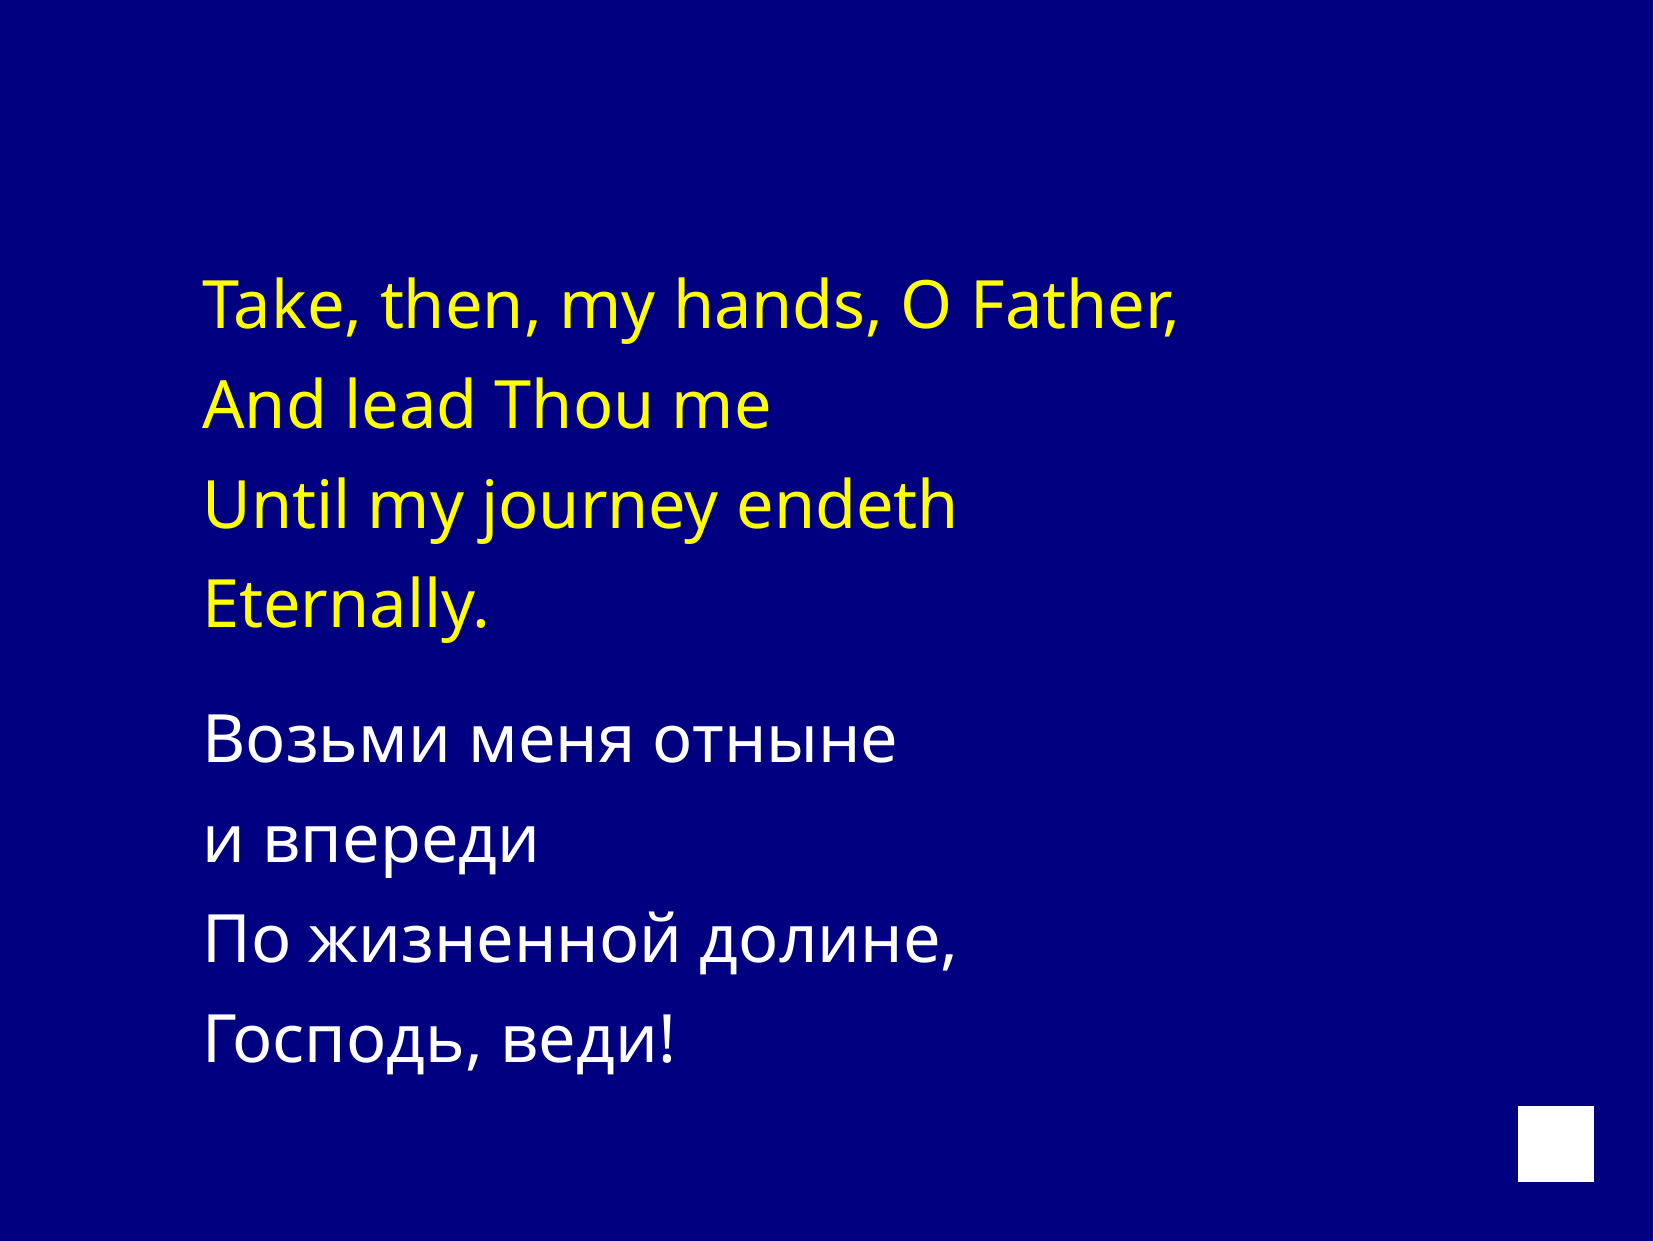

Take, then, my hands, O Father,
	And lead Thou me
	Until my journey endeth
	Eternally.
	Возьми меня отныне
	и впереди
	По жизненной долине,
	Господь, веди!